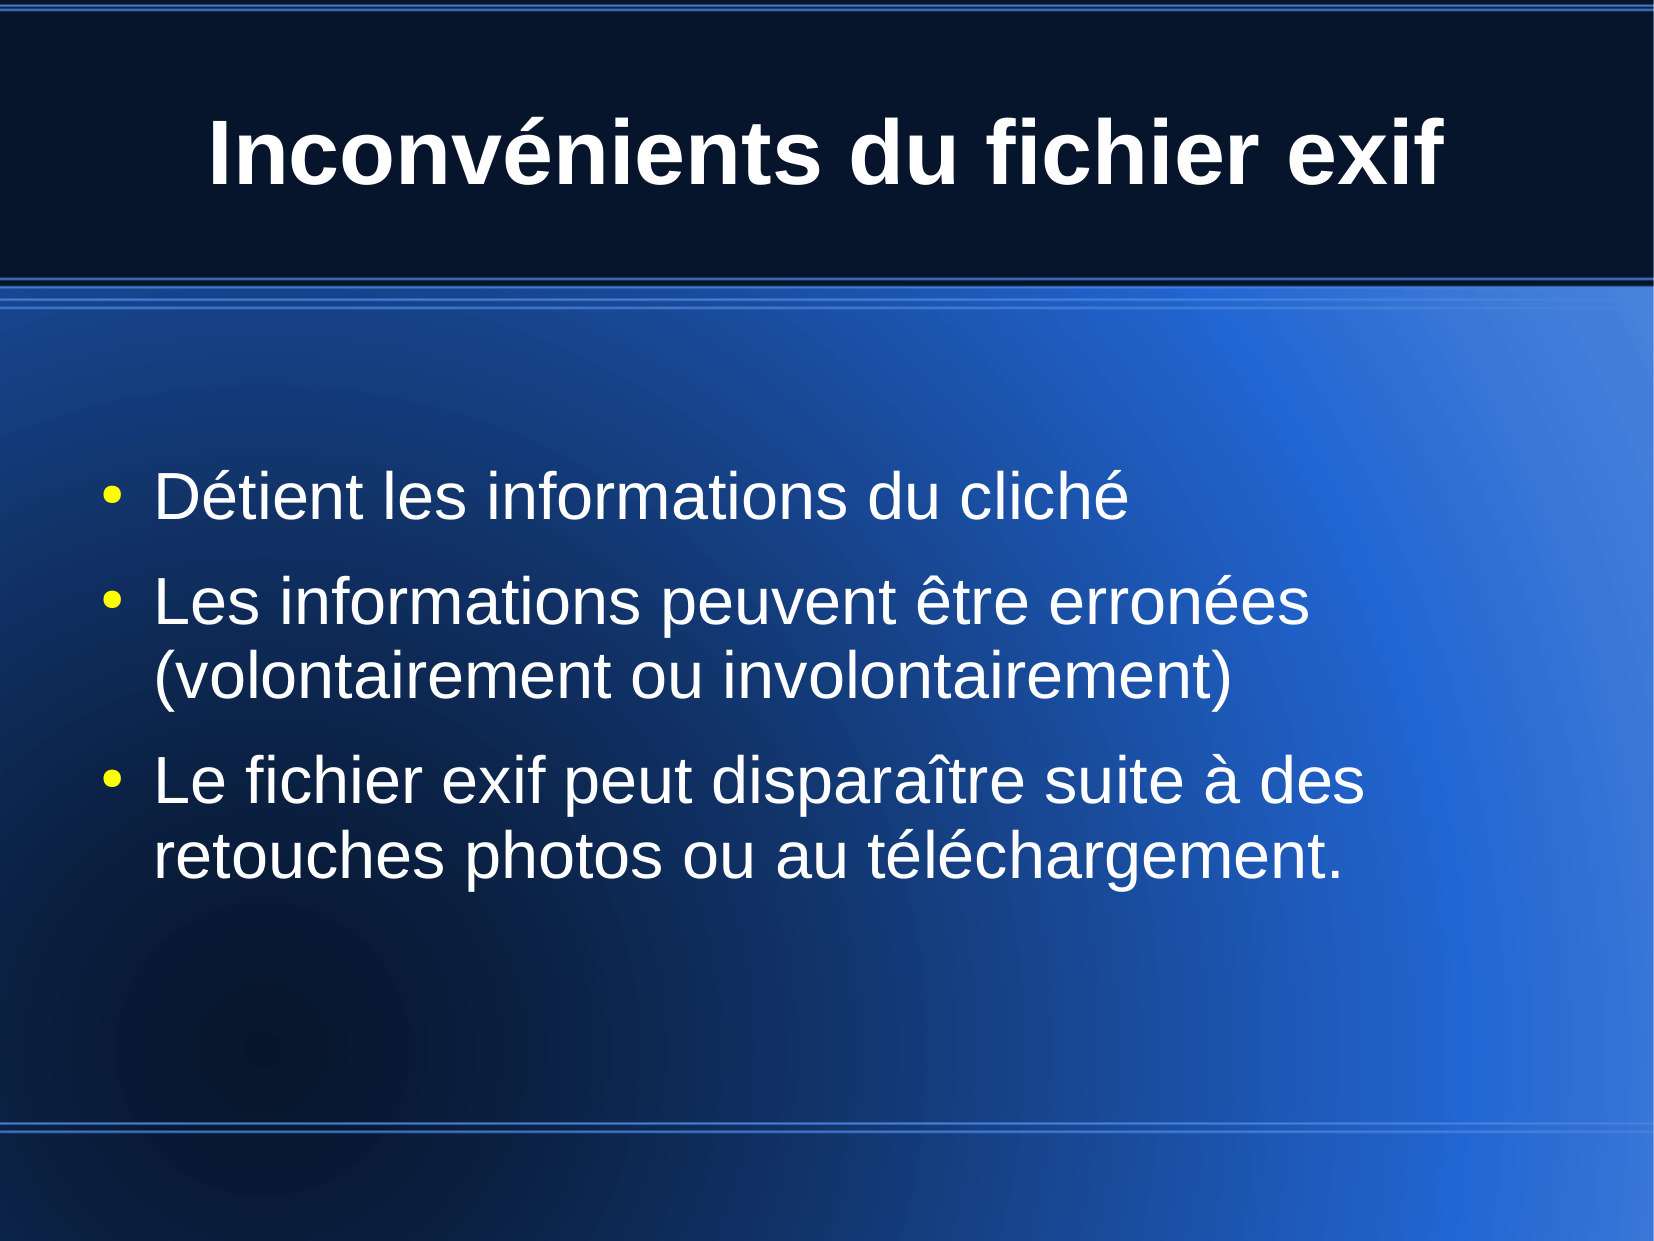

# Inconvénients du fichier exif
Détient les informations du cliché
Les informations peuvent être erronées (volontairement ou involontairement)
Le fichier exif peut disparaître suite à des retouches photos ou au téléchargement.